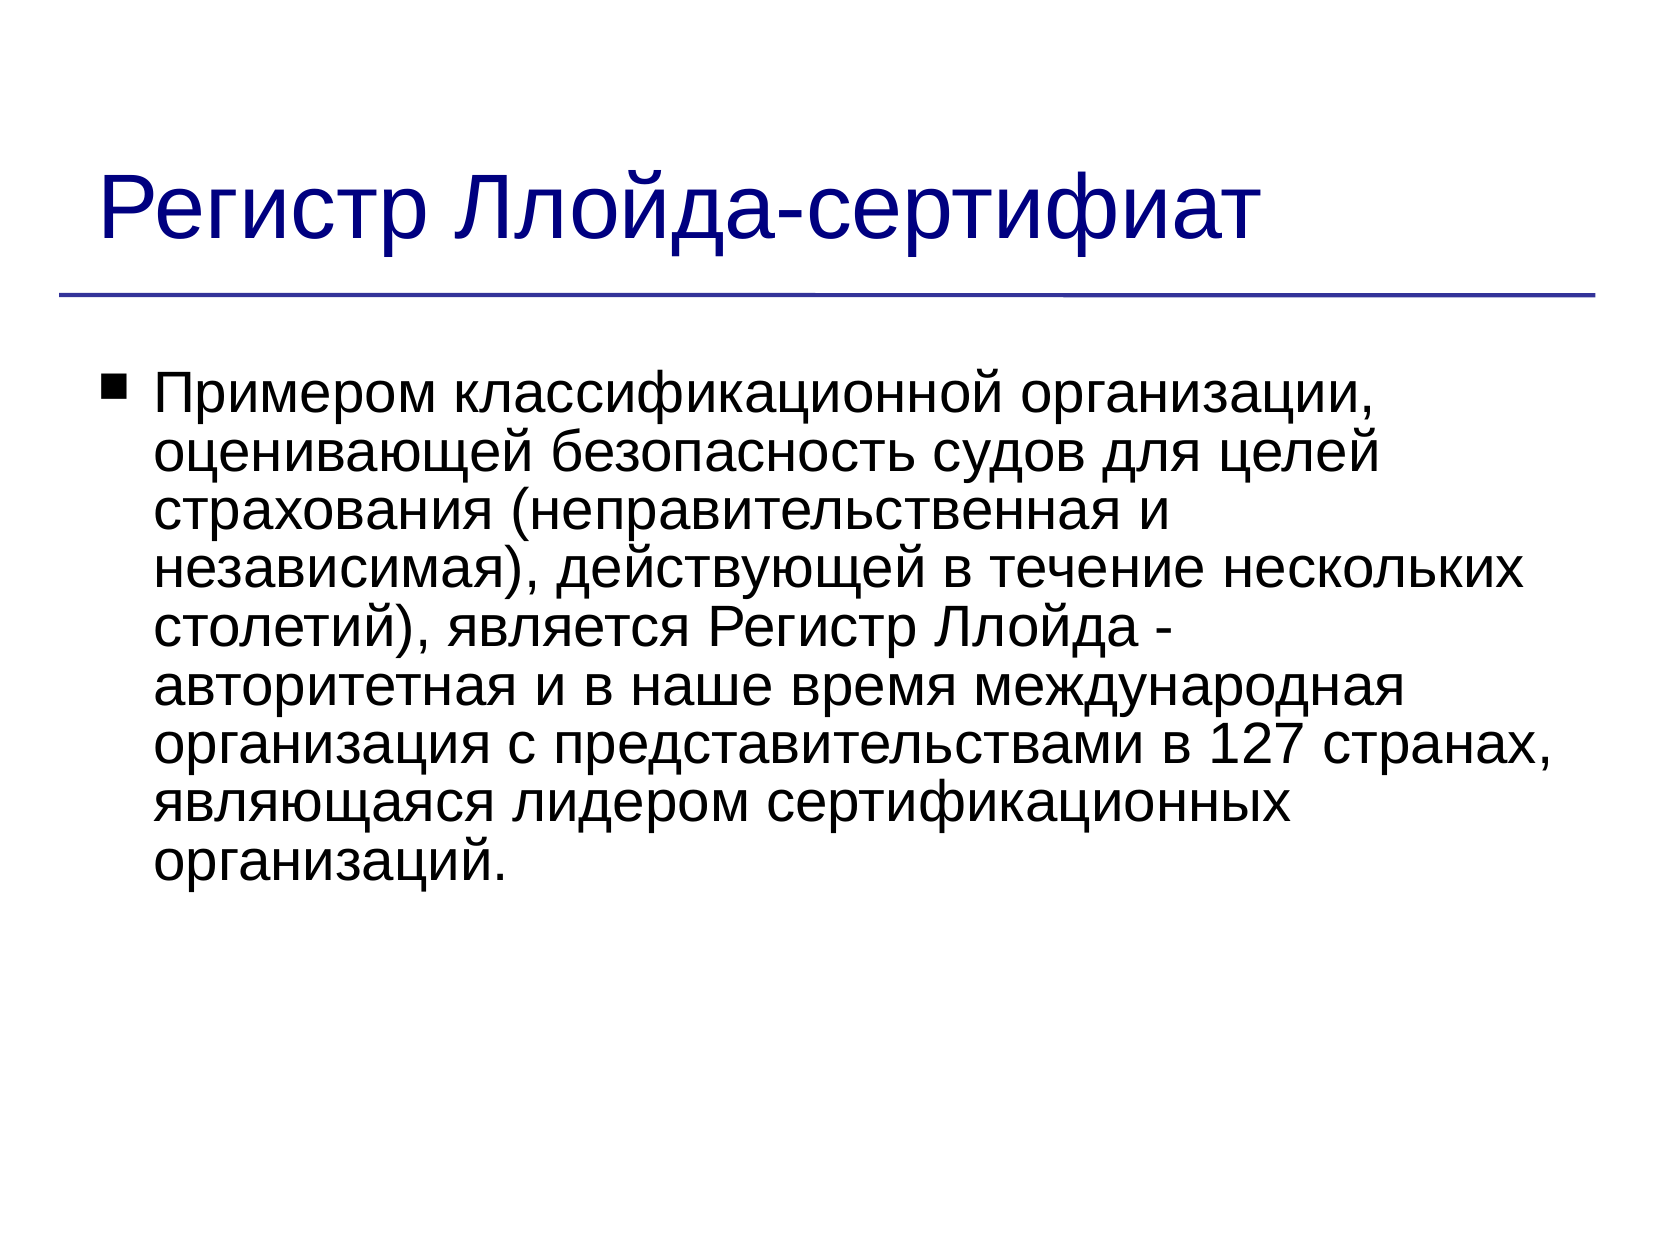

# Регистр Ллойда-сертифиат
Примером классификационной организации, оценивающей безопасность судов для целей страхования (неправительственная и независимая), действующей в течение нескольких столетий), является Регистр Ллойда - авторитетная и в наше время международная организация с представительствами в 127 странах, являющаяся лидером сертификационных организаций.